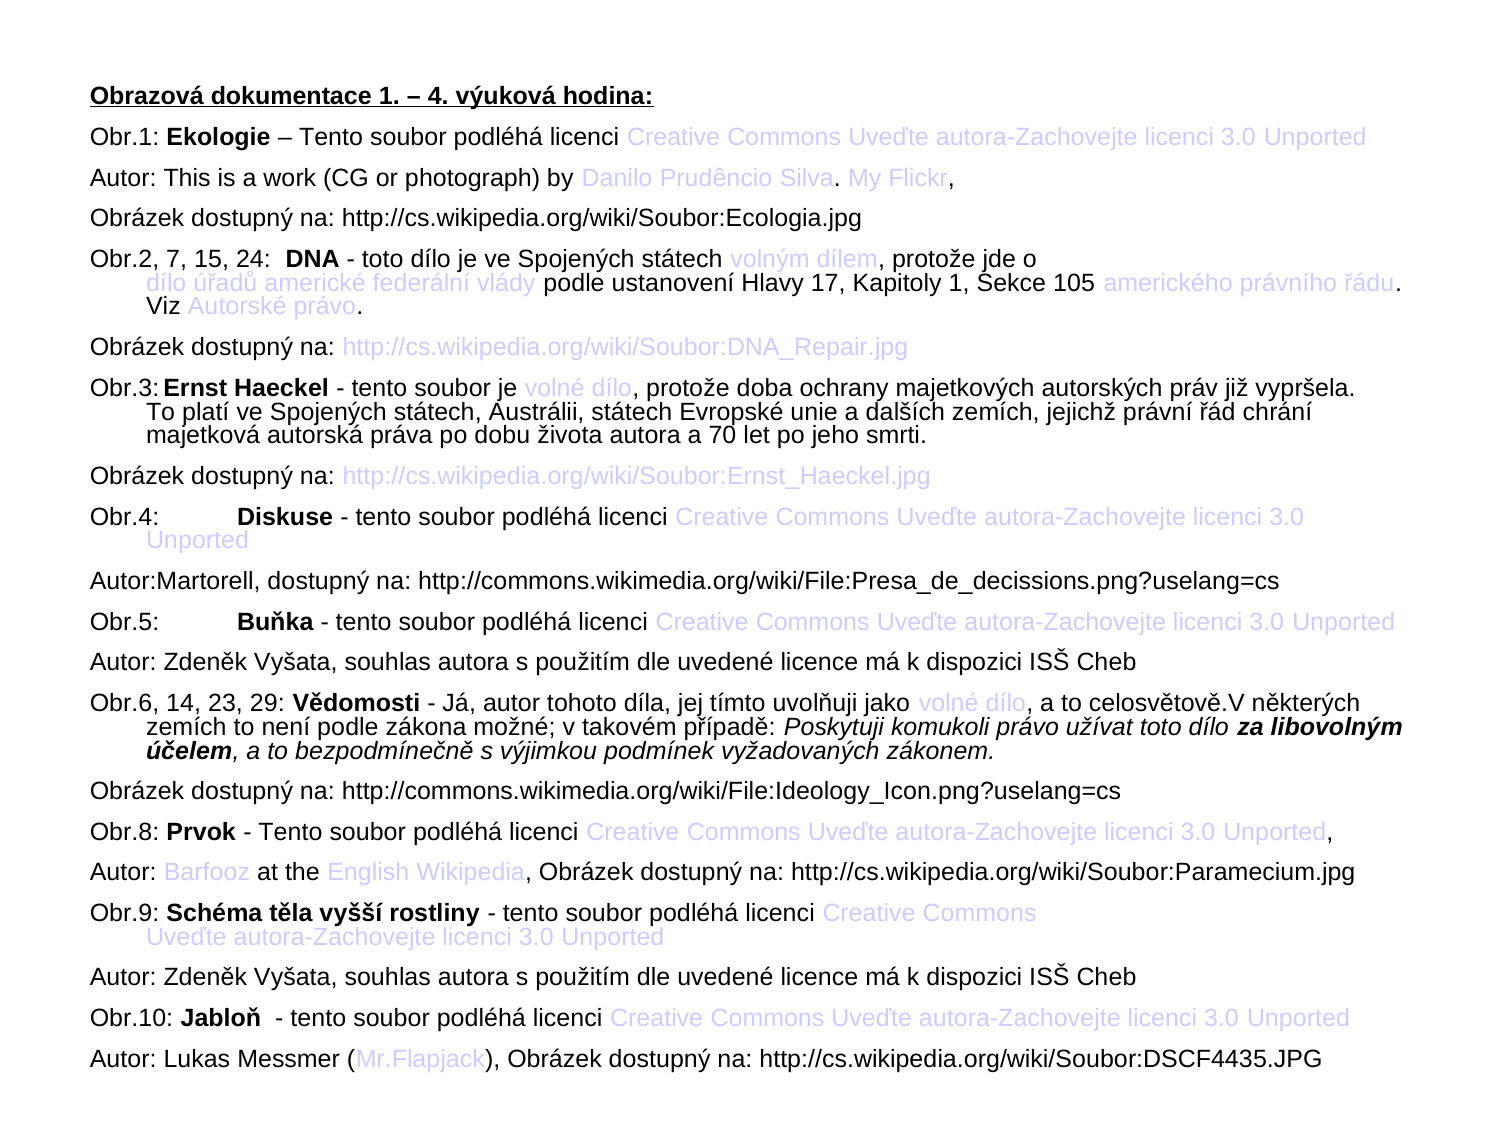

# Obrazová dokumentace 1. – 4. výuková hodina:
Obr.1: Ekologie – Tento soubor podléhá licenci Creative Commons Uveďte autora-Zachovejte licenci 3.0 Unported
Autor: This is a work (CG or photograph) by Danilo Prudêncio Silva. My Flickr,
Obrázek dostupný na: http://cs.wikipedia.org/wiki/Soubor:Ecologia.jpg
Obr.2, 7, 15, 24: DNA - toto dílo je ve Spojených státech volným dílem, protože jde o dílo úřadů americké federální vlády podle ustanovení Hlavy 17, Kapitoly 1, Sekce 105 amerického právního řádu. Viz Autorské právo.
Obrázek dostupný na: http://cs.wikipedia.org/wiki/Soubor:DNA_Repair.jpg
Obr.3:	Ernst Haeckel - tento soubor je volné dílo, protože doba ochrany majetkových autorských práv již vypršela.
To platí ve Spojených státech, Austrálii, státech Evropské unie a dalších zemích, jejichž právní řád chrání majetková autorská práva po dobu života autora a 70 let po jeho smrti.
Obrázek dostupný na: http://cs.wikipedia.org/wiki/Soubor:Ernst_Haeckel.jpg
Obr.4: 	Diskuse - tento soubor podléhá licenci Creative Commons Uveďte autora-Zachovejte licenci 3.0 Unported
Autor:Martorell, dostupný na: http://commons.wikimedia.org/wiki/File:Presa_de_decissions.png?uselang=cs
Obr.5: 	Buňka - tento soubor podléhá licenci Creative Commons Uveďte autora-Zachovejte licenci 3.0 Unported
Autor: Zdeněk Vyšata, souhlas autora s použitím dle uvedené licence má k dispozici ISŠ Cheb
Obr.6, 14, 23, 29: Vědomosti - Já, autor tohoto díla, jej tímto uvolňuji jako volné dílo, a to celosvětově.V některých zemích to není podle zákona možné; v takovém případě: Poskytuji komukoli právo užívat toto dílo za libovolným účelem, a to bezpodmínečně s výjimkou podmínek vyžadovaných zákonem.
Obrázek dostupný na: http://commons.wikimedia.org/wiki/File:Ideology_Icon.png?uselang=cs
Obr.8: Prvok - Tento soubor podléhá licenci Creative Commons Uveďte autora-Zachovejte licenci 3.0 Unported,
Autor: Barfooz at the English Wikipedia, Obrázek dostupný na: http://cs.wikipedia.org/wiki/Soubor:Paramecium.jpg
Obr.9: Schéma těla vyšší rostliny - tento soubor podléhá licenci Creative Commons Uveďte autora-Zachovejte licenci 3.0 Unported
Autor: Zdeněk Vyšata, souhlas autora s použitím dle uvedené licence má k dispozici ISŠ Cheb
Obr.10: Jabloň - tento soubor podléhá licenci Creative Commons Uveďte autora-Zachovejte licenci 3.0 Unported
Autor: Lukas Messmer (Mr.Flapjack), Obrázek dostupný na: http://cs.wikipedia.org/wiki/Soubor:DSCF4435.JPG